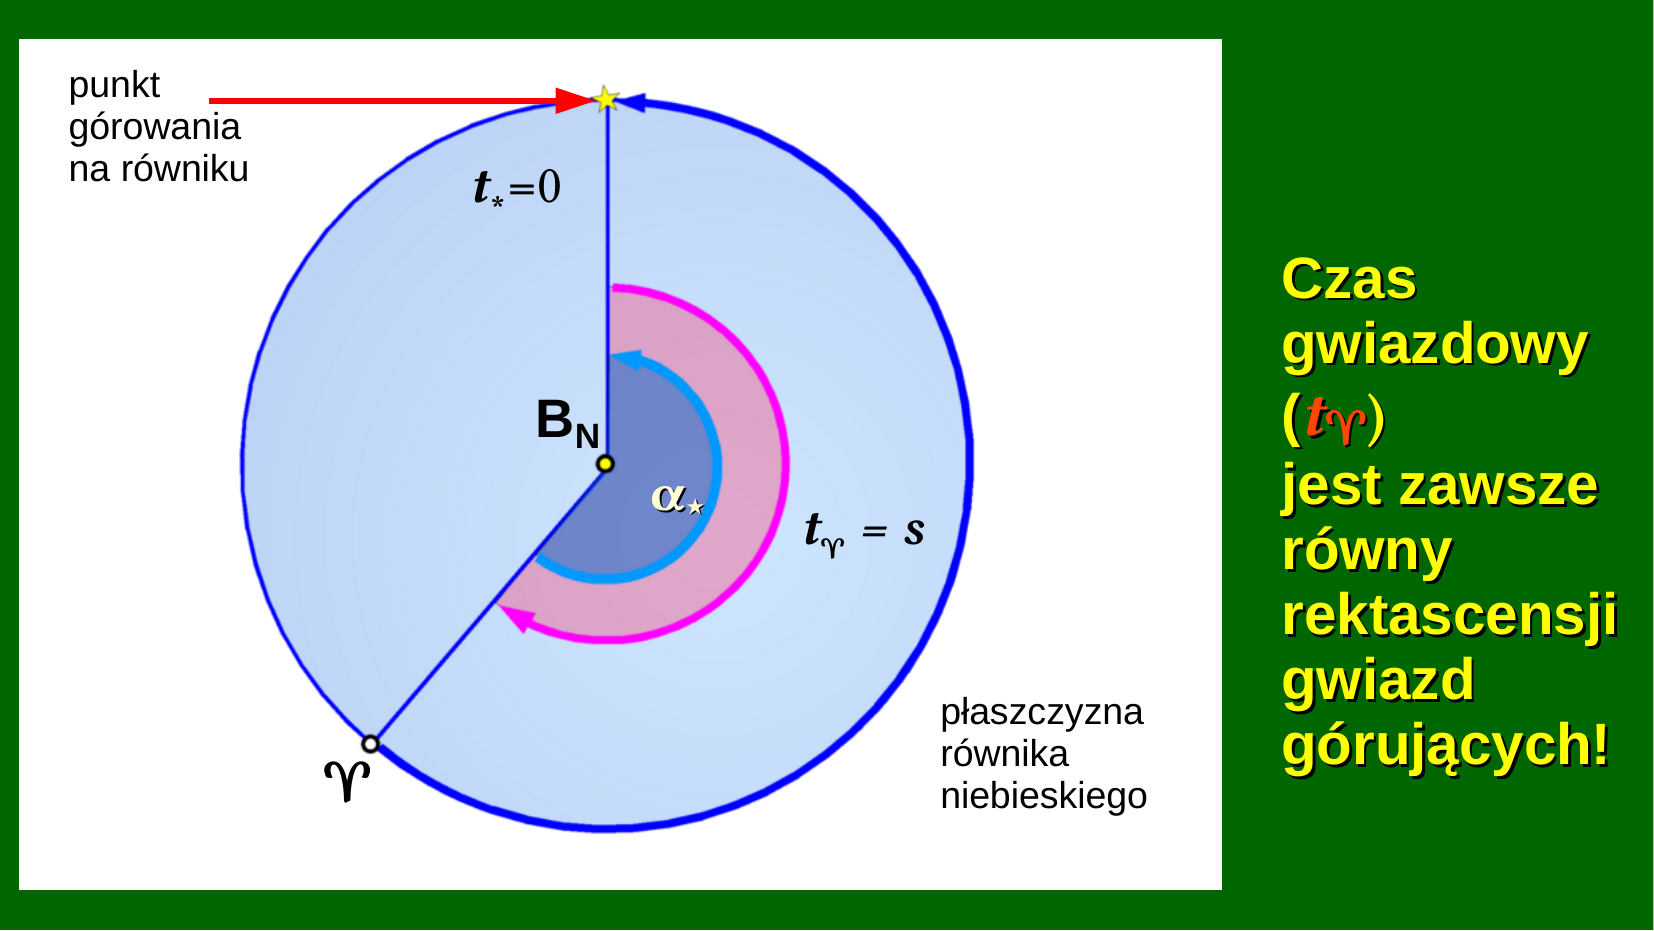

punkt
górowania
na równiku
t*=0
Czas
gwiazdowy
(t♈)
jest zawsze
równy
rektascensji
gwiazd
górujących!
BN
α★
t♈ = s
płaszczyzna
równika
niebieskiego
♈